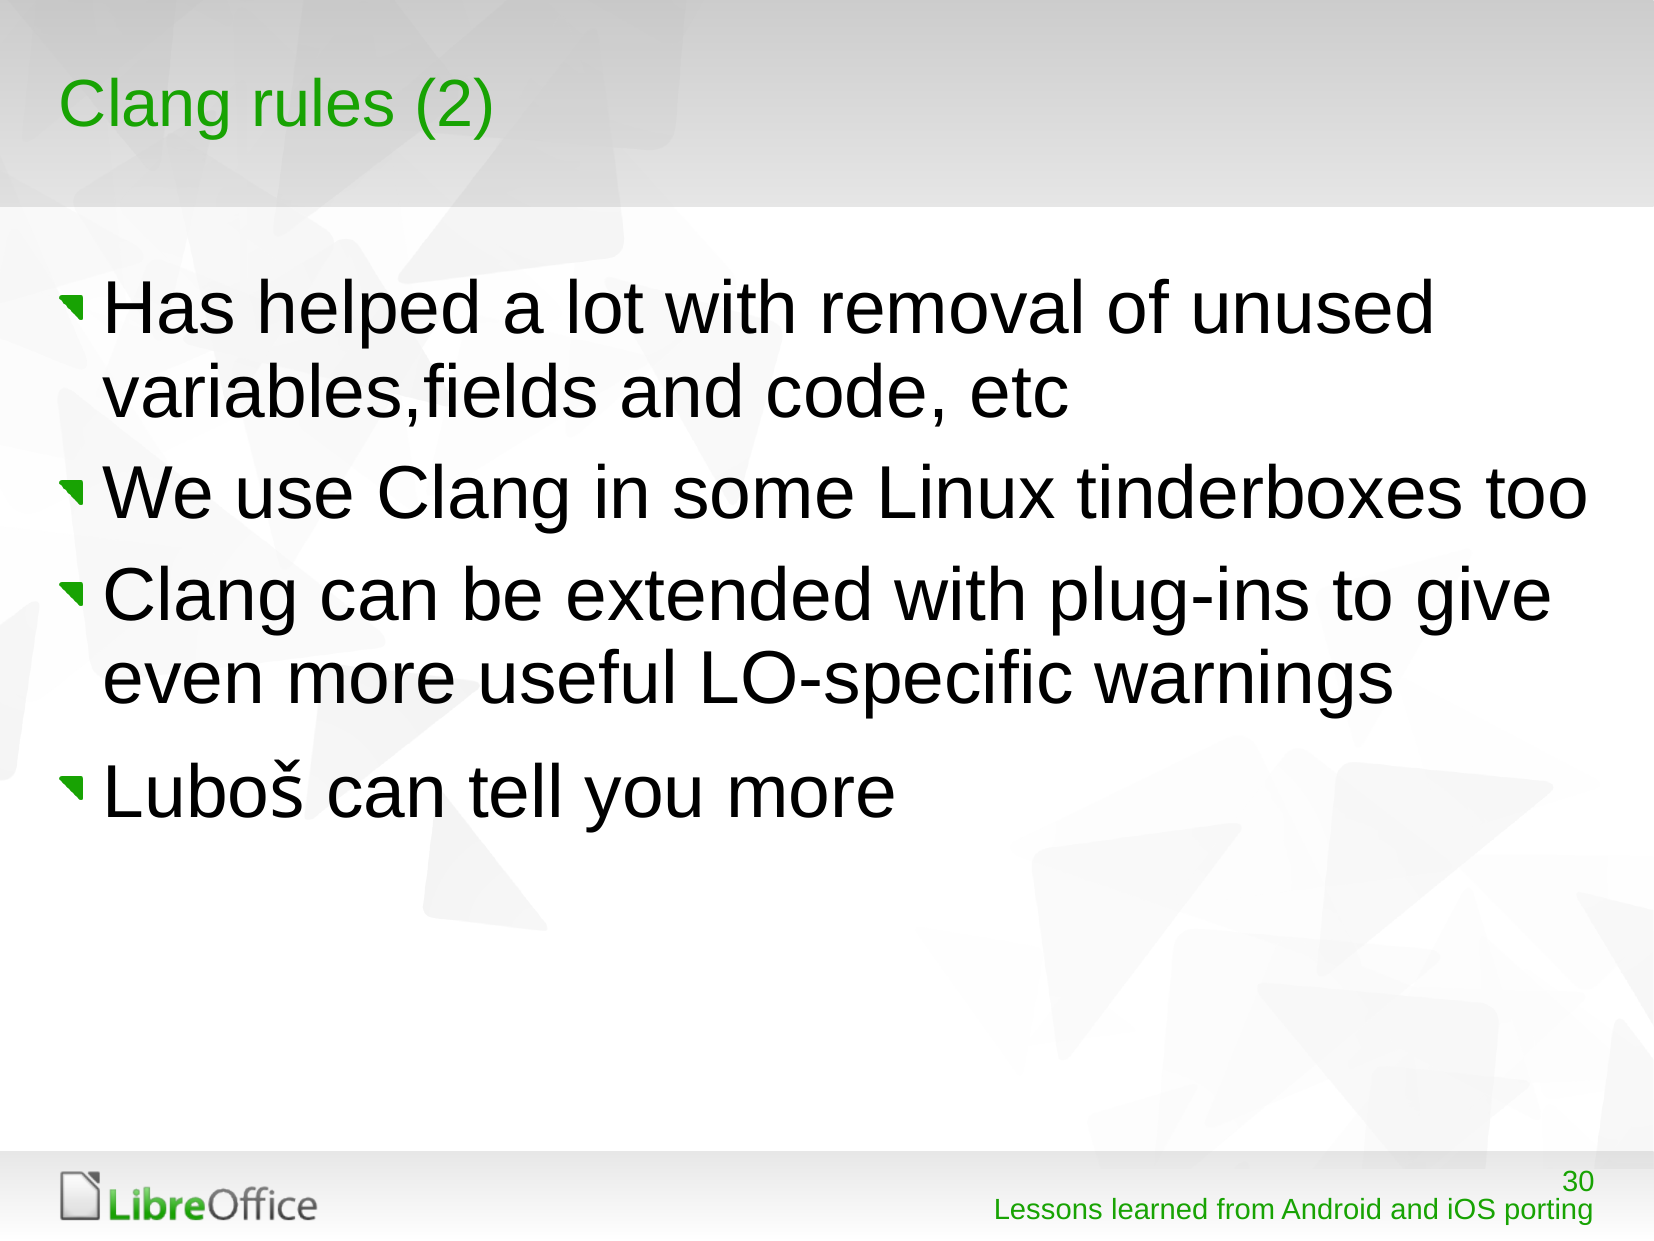

# Clang rules (2)
Has helped a lot with removal of unused variables,fields and code, etc
We use Clang in some Linux tinderboxes too
Clang can be extended with plug-ins to give even more useful LO-specific warnings
Luboš can tell you more
30
Lessons learned from Android and iOS porting